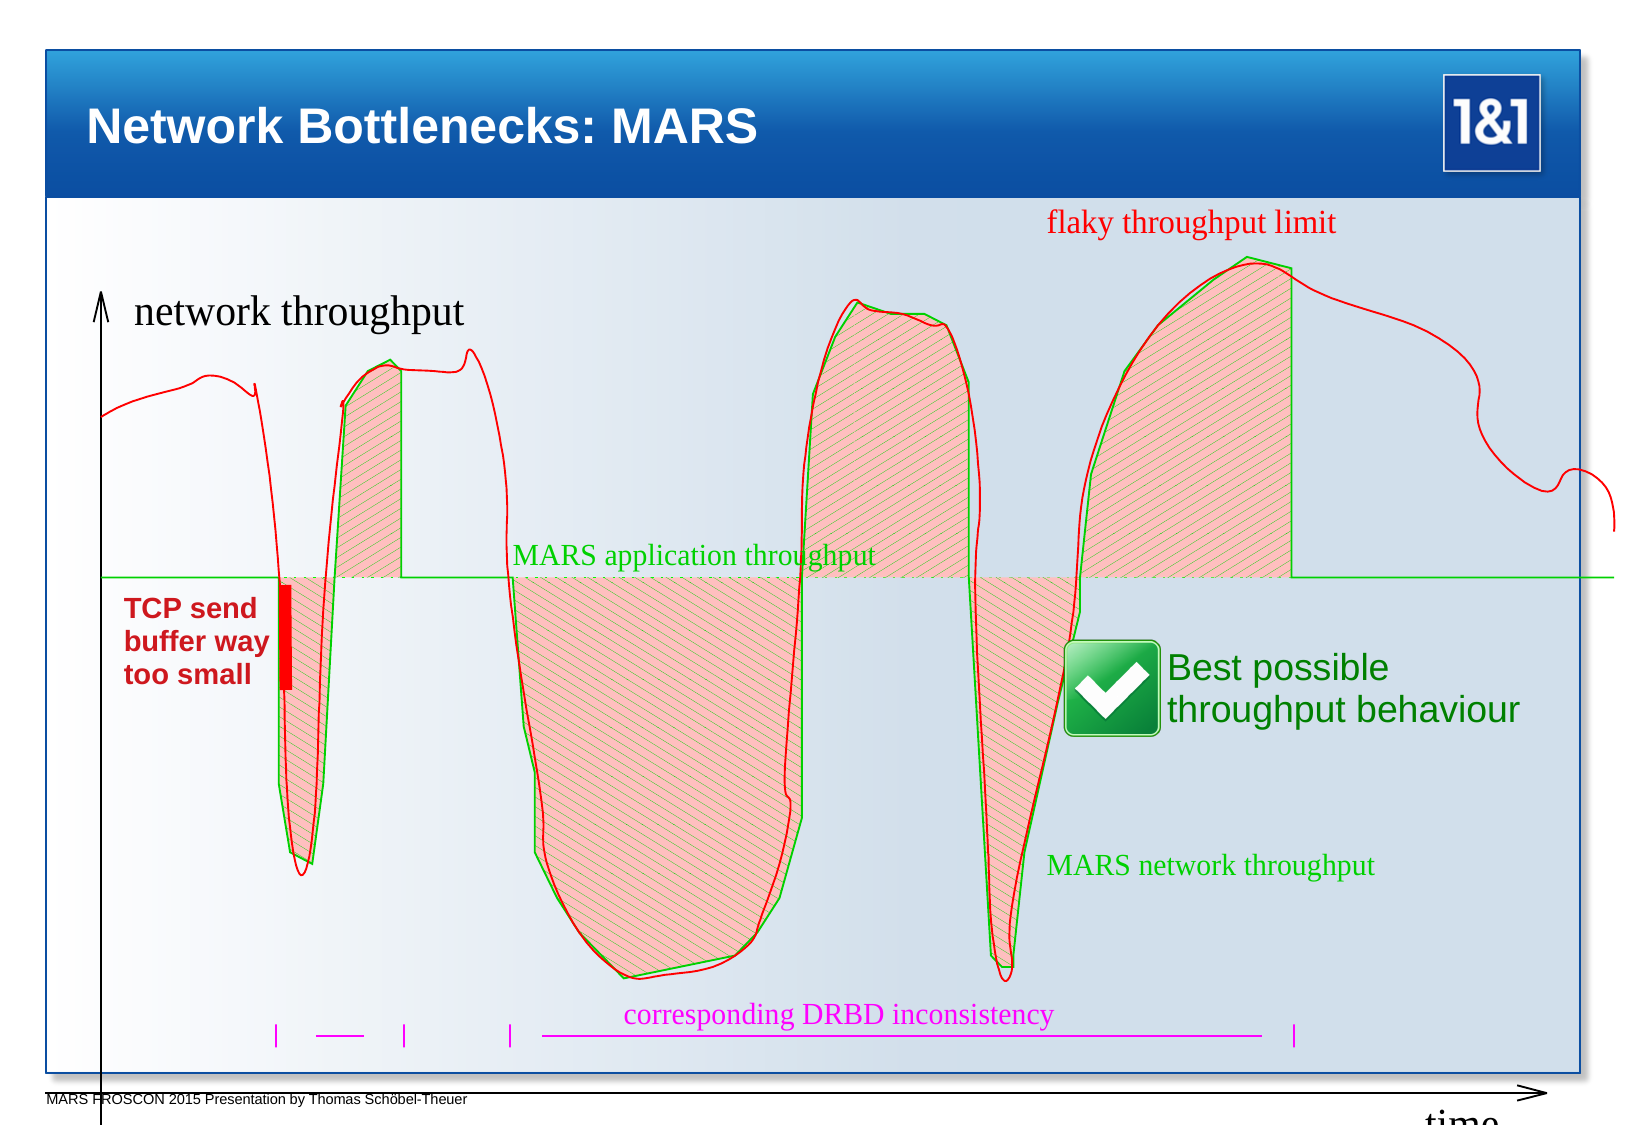

# Network Bottlenecks: MARS
TCP send
buffer way
too small
Best possible
throughput behaviour
MARS FROSCON 2015 Presentation by Thomas Schöbel-Theuer